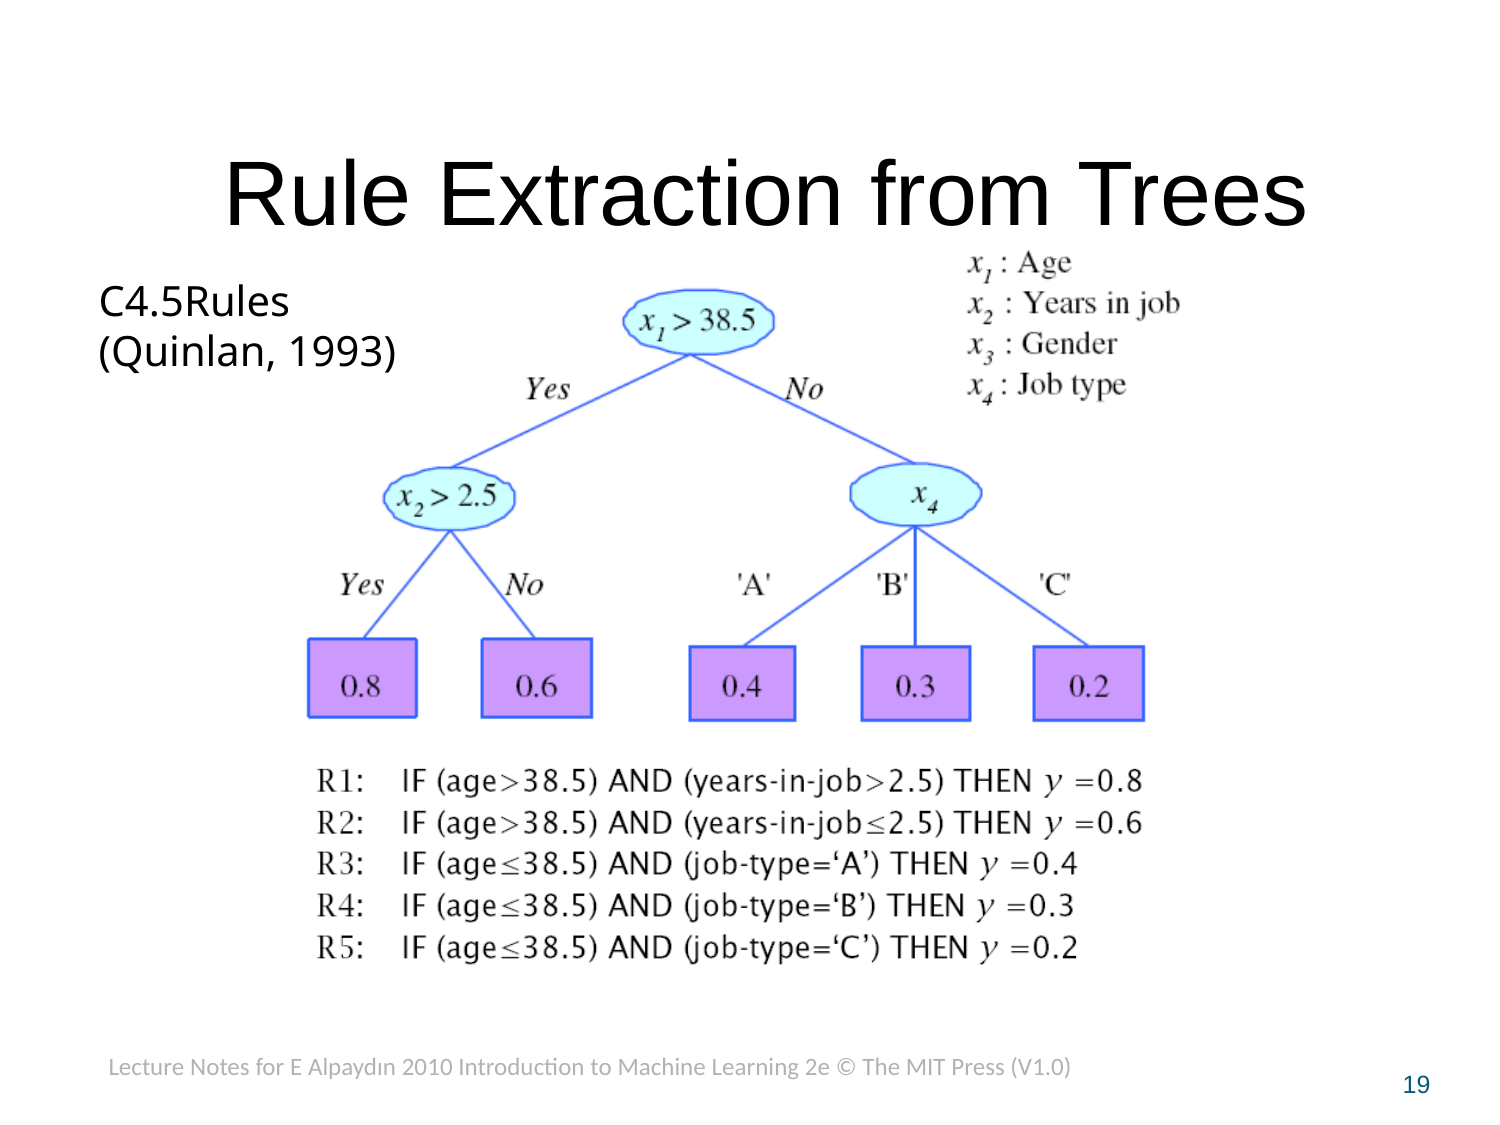

# Rule Extraction from Trees
C4.5Rules
(Quinlan, 1993)
Lecture Notes for E Alpaydın 2010 Introduction to Machine Learning 2e © The MIT Press (V1.0)